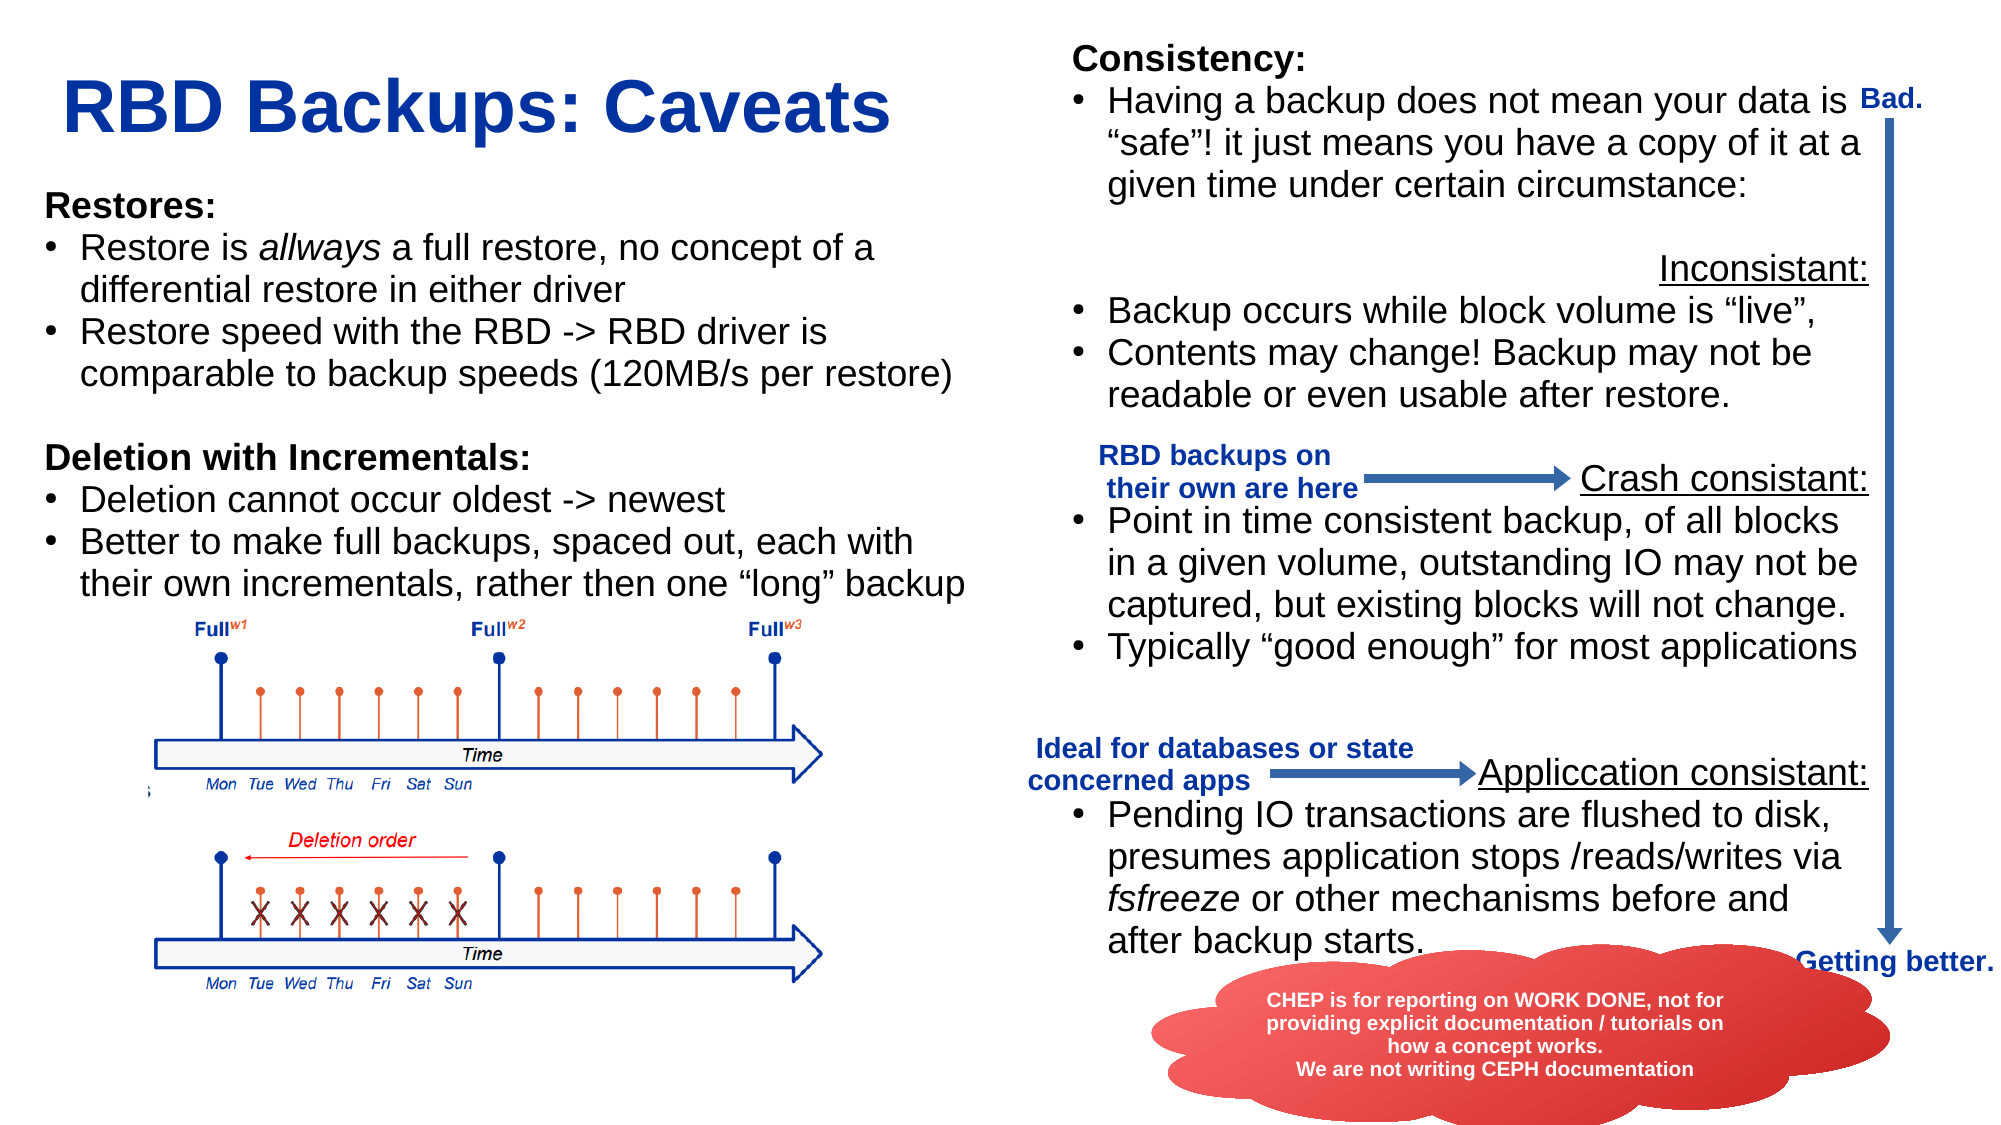

Consistency:
Having a backup does not mean your data is “safe”! it just means you have a copy of it at a given time under certain circumstance:
Inconsistant:
Backup occurs while block volume is “live”,
Contents may change! Backup may not be readable or even usable after restore.
Crash consistant:
Point in time consistent backup, of all blocks in a given volume, outstanding IO may not be captured, but existing blocks will not change.
Typically “good enough” for most applications
Appliccation consistant:
Pending IO transactions are flushed to disk, presumes application stops /reads/writes via fsfreeze or other mechanisms before and after backup starts.
RBD Backups: Caveats
Bad.
Restores:
Restore is allways a full restore, no concept of a differential restore in either driver
Restore speed with the RBD -> RBD driver is comparable to backup speeds (120MB/s per restore)
Deletion with Incrementals:
Deletion cannot occur oldest -> newest
Better to make full backups, spaced out, each with their own incrementals, rather then one “long” backup
RBD backups on
 their own are here
 Ideal for databases or state
concerned apps
CHEP is for reporting on WORK DONE, not for providing explicit documentation / tutorials on how a concept works.
We are not writing CEPH documentation
Getting better.